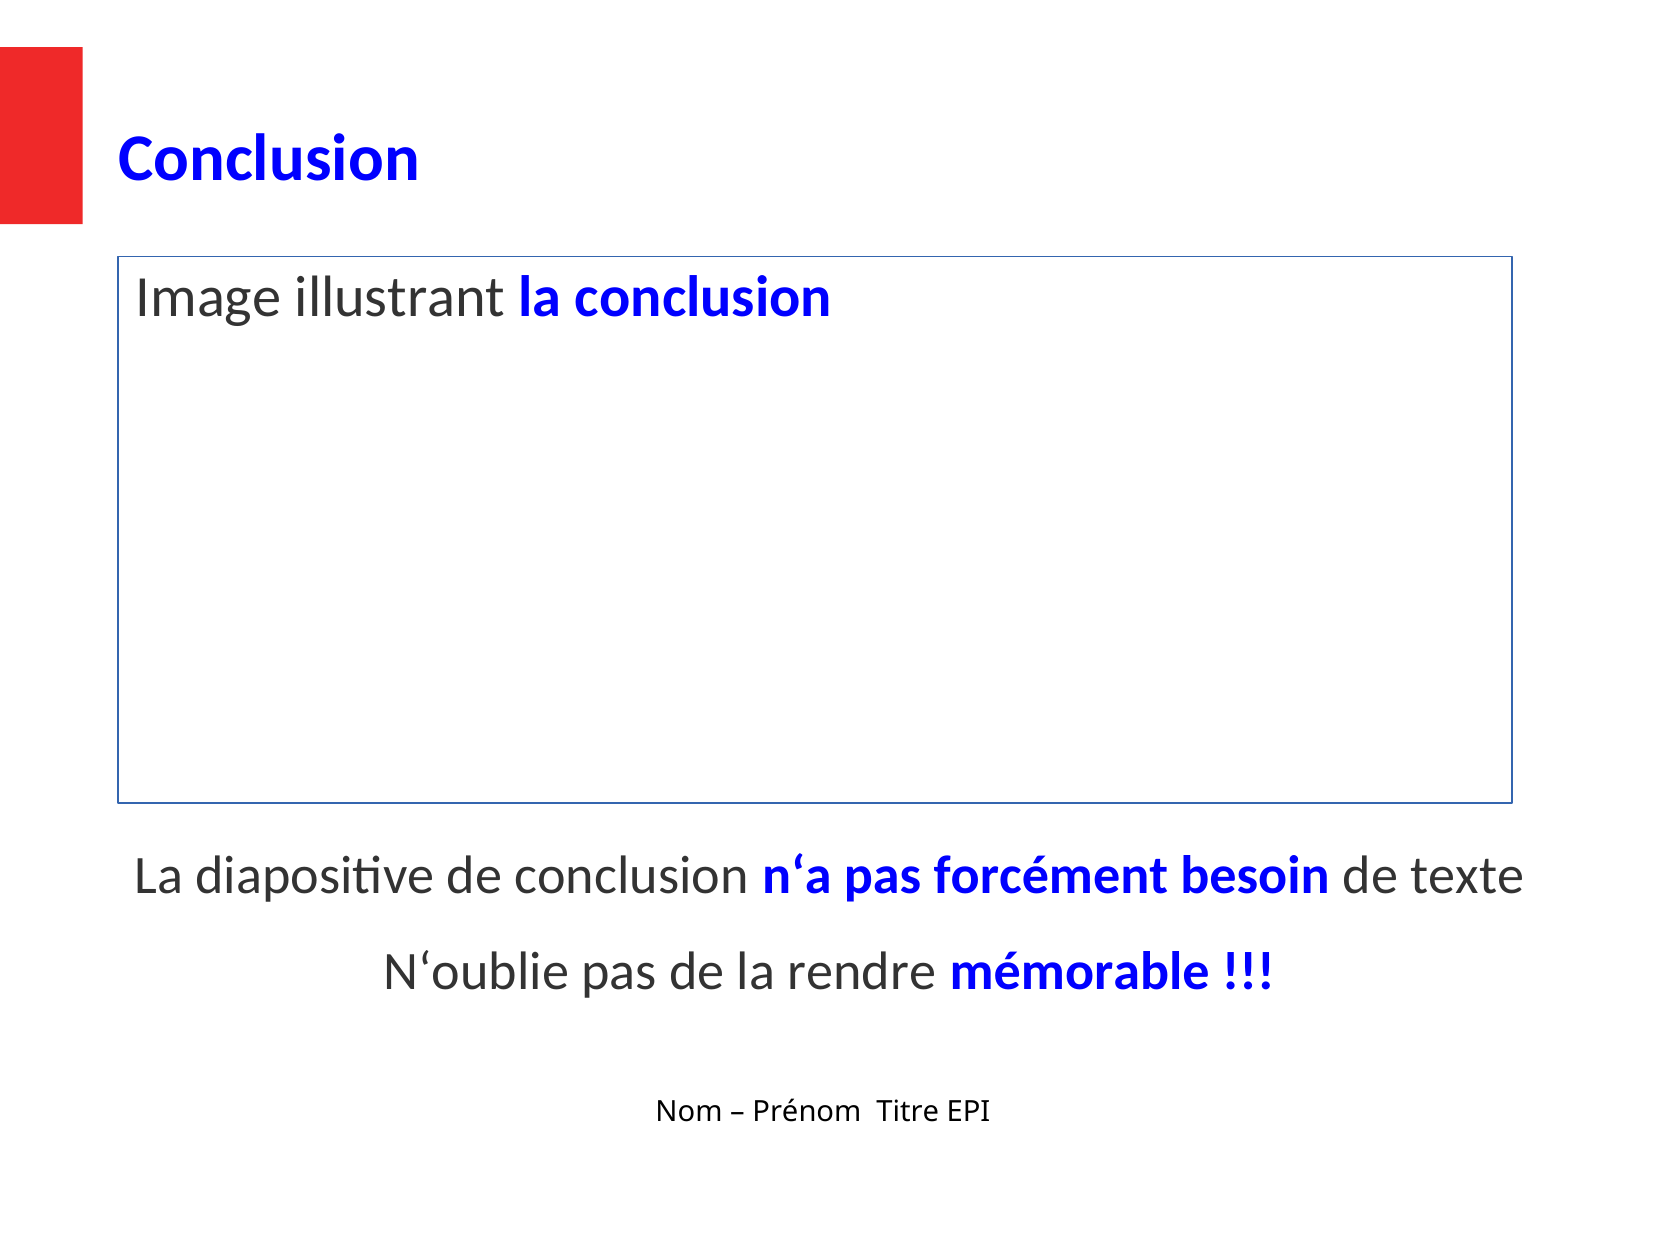

# Conclusion
Image illustrant la conclusion
La diapositive de conclusion n‘a pas forcément besoin de texte
N‘oublie pas de la rendre mémorable !!!
Nom – Prénom Titre EPI